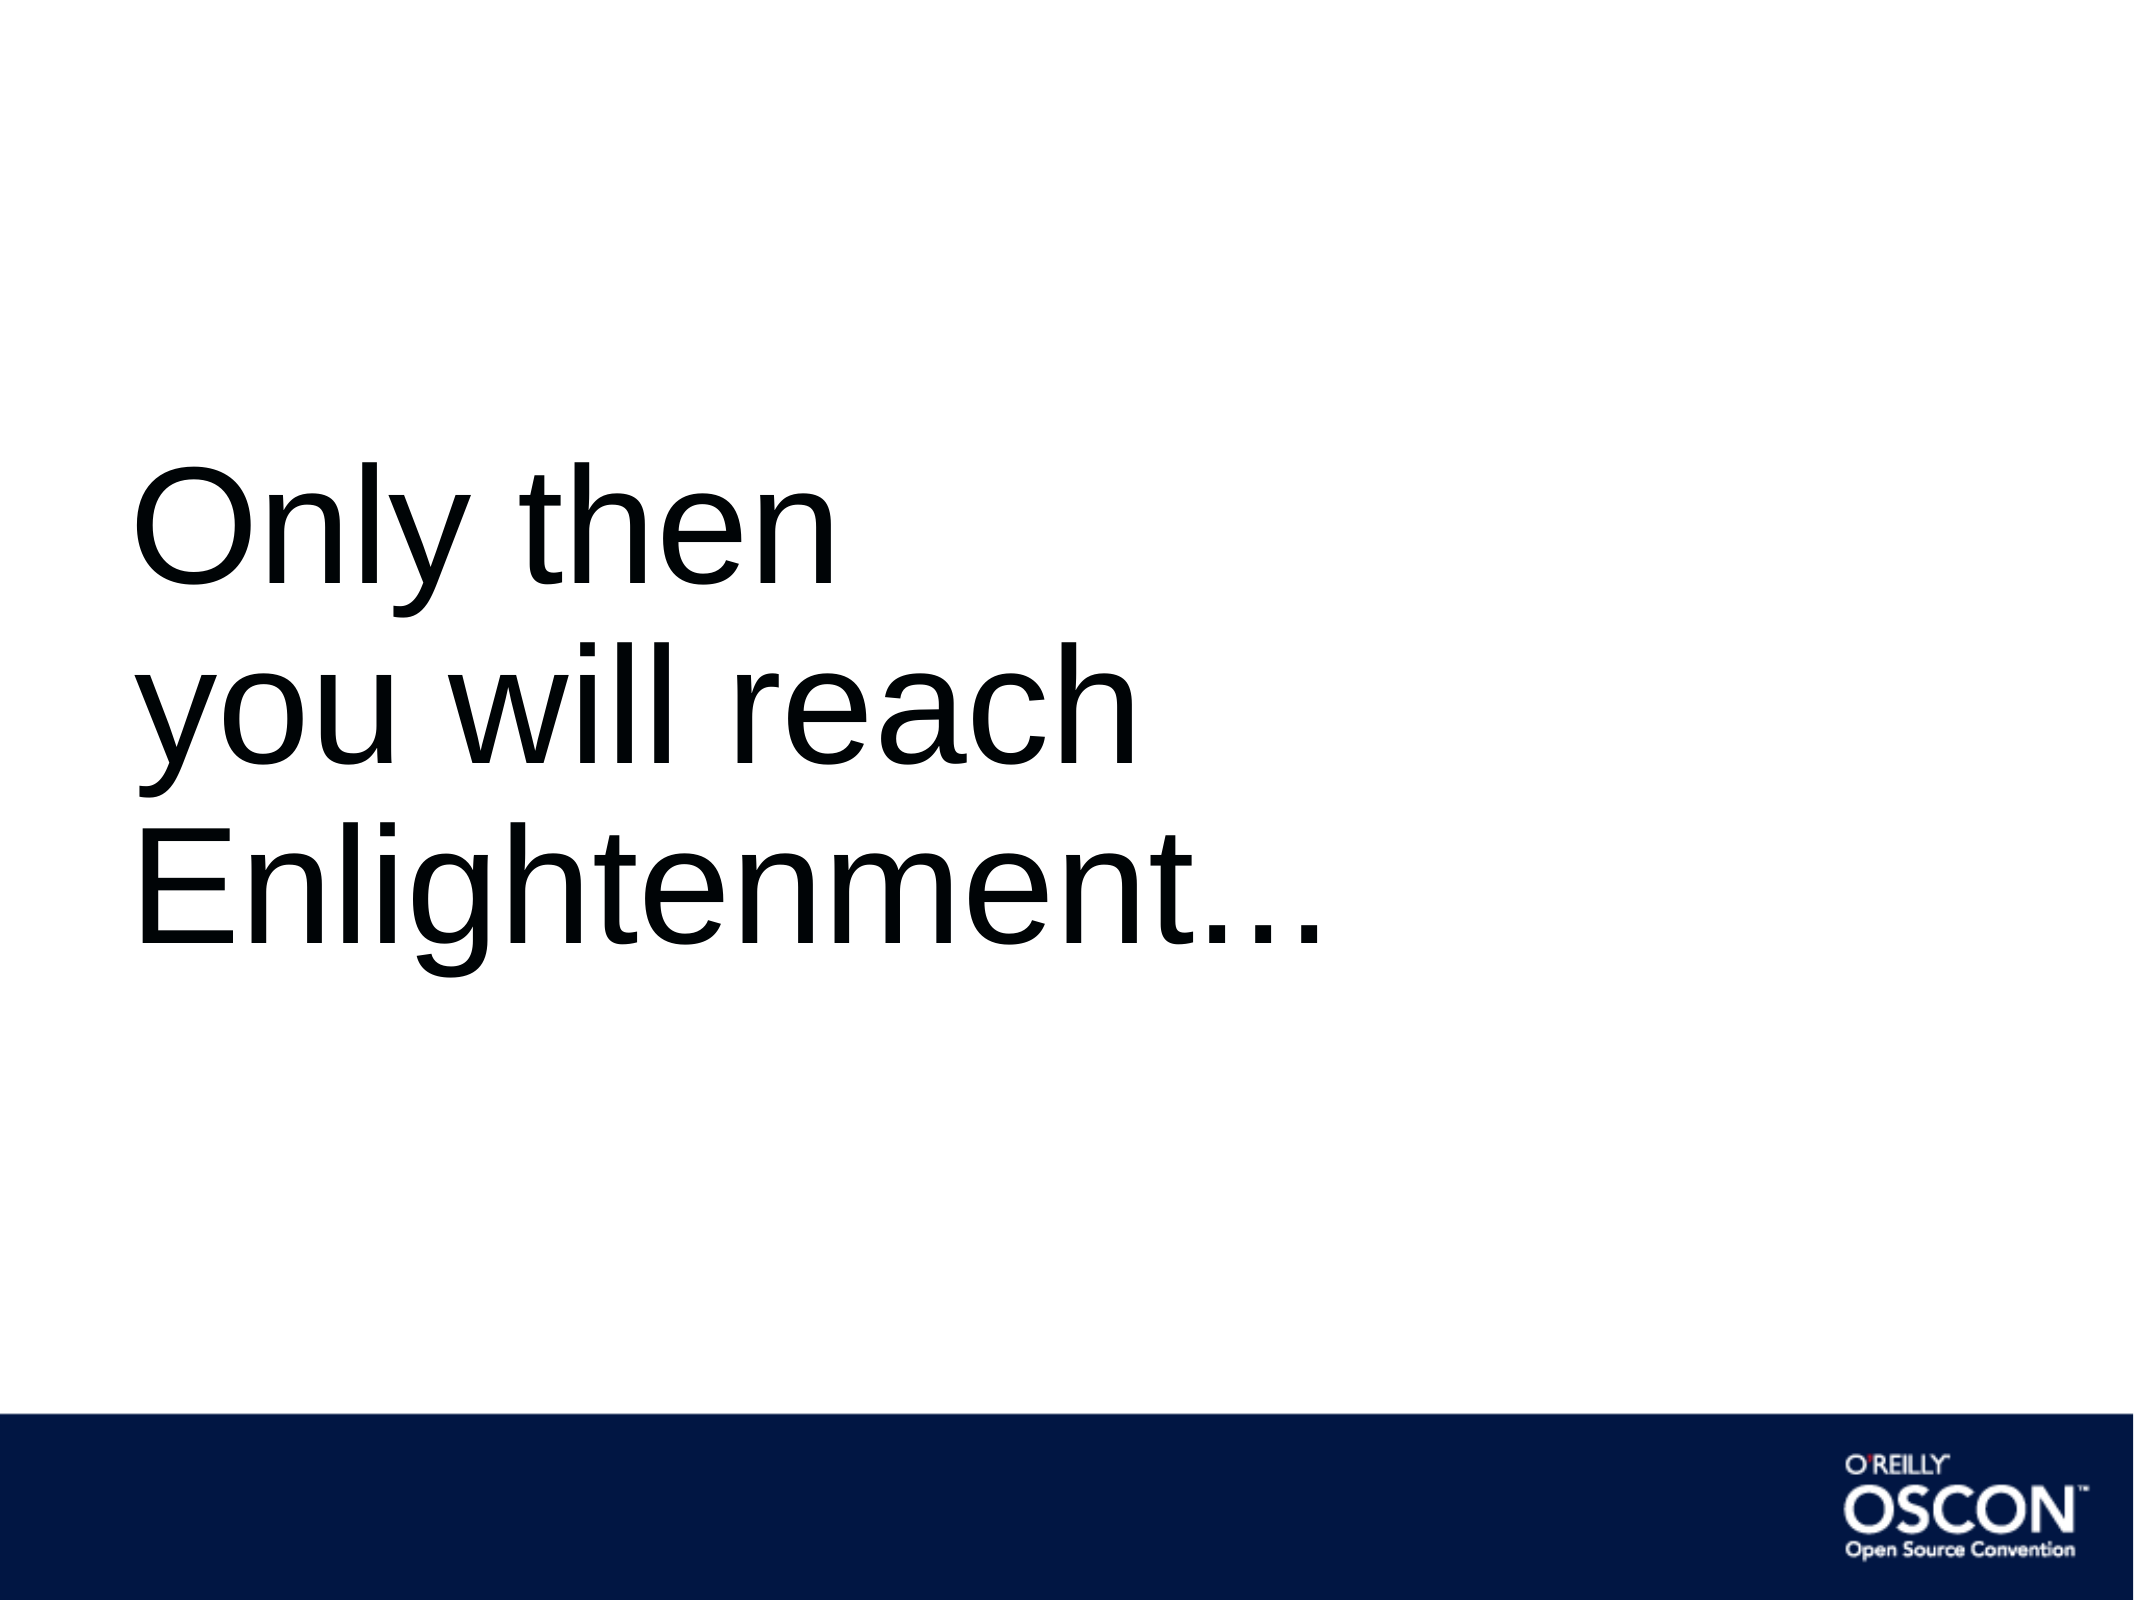

# Only then you will reach Enlightenment...